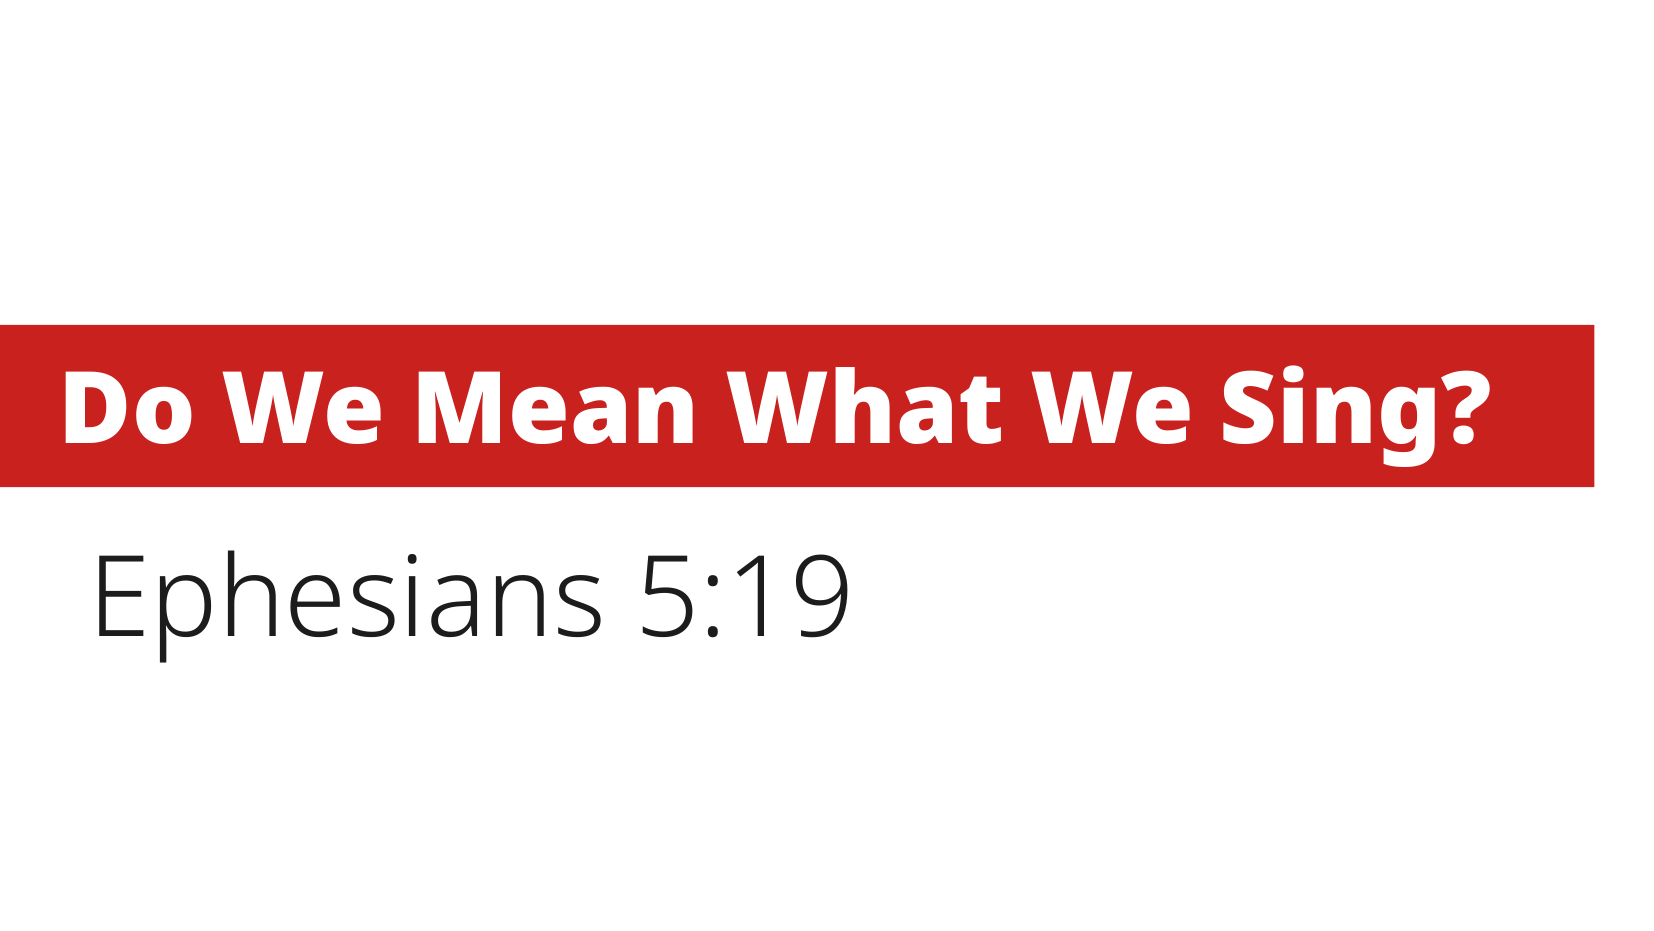

# Do We Mean What We Sing?
Ephesians 5:19